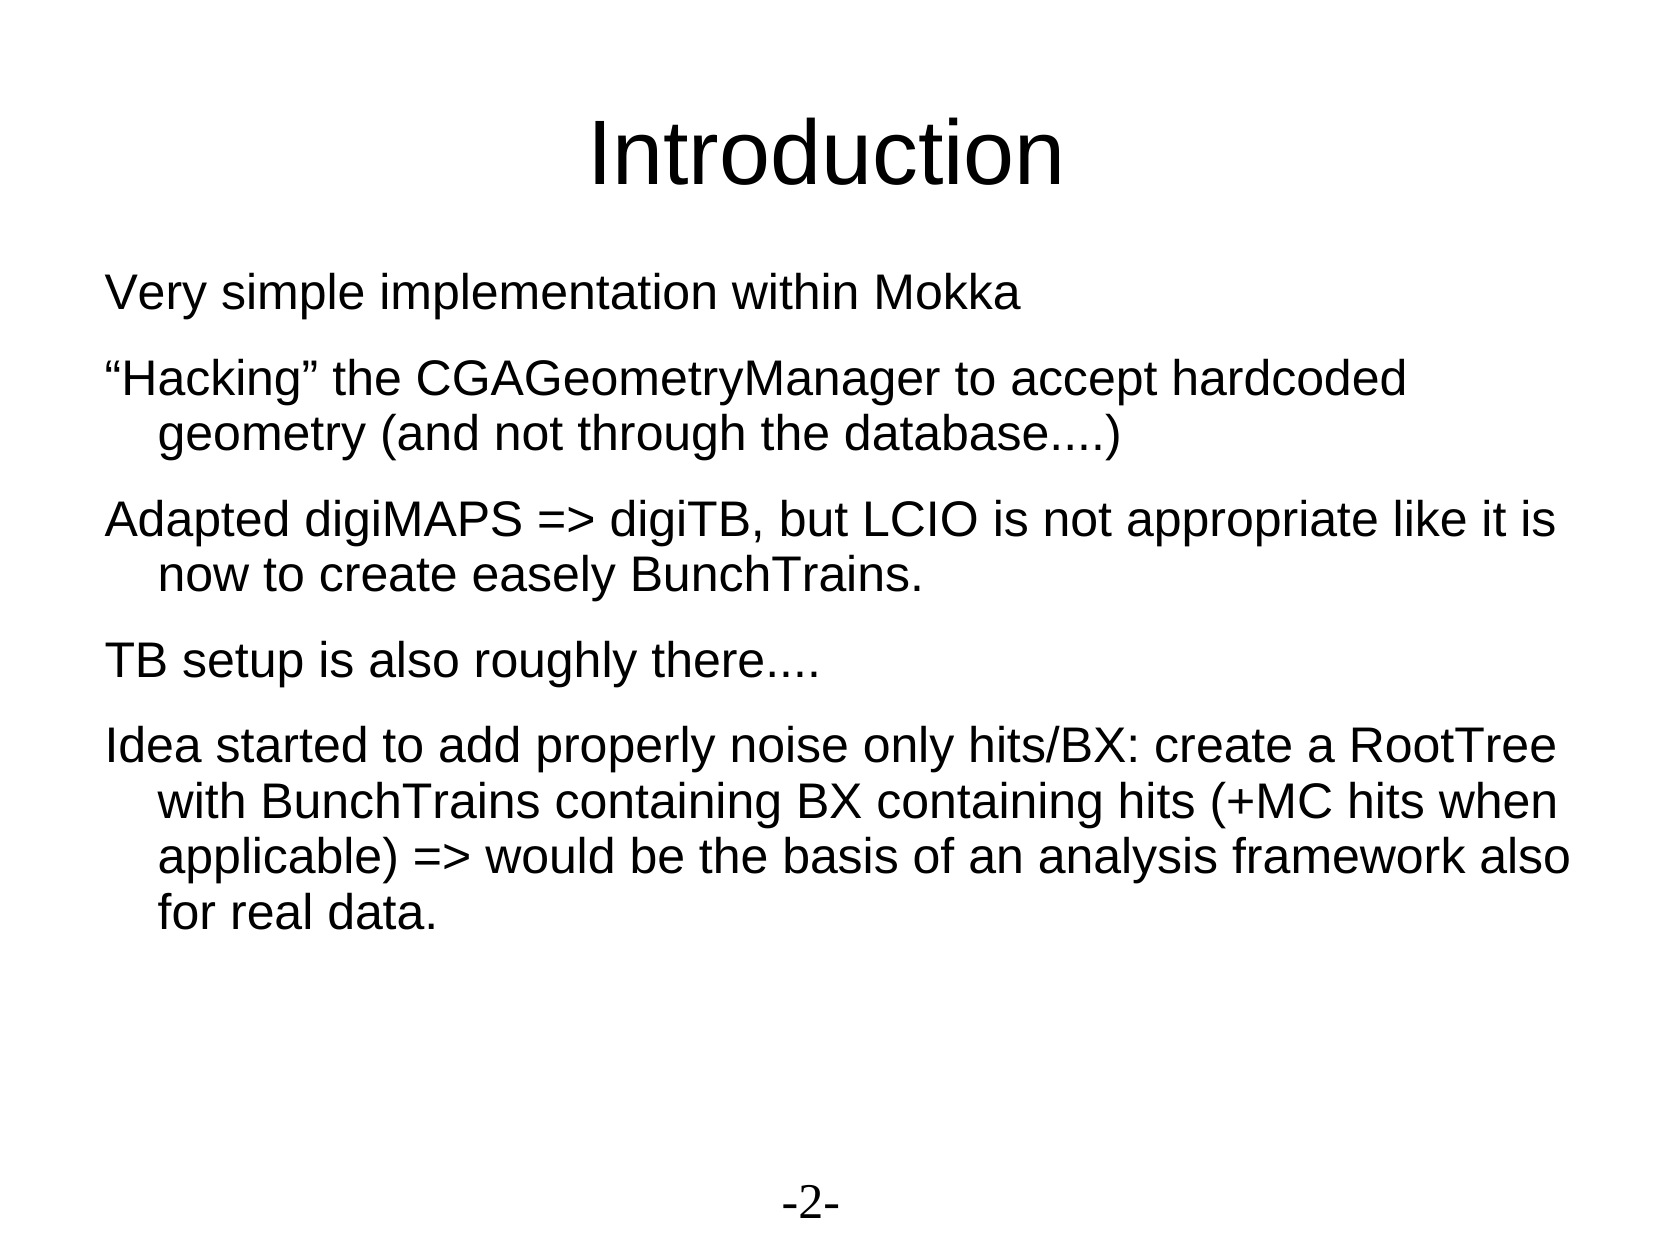

# Introduction
Very simple implementation within Mokka
“Hacking” the CGAGeometryManager to accept hardcoded geometry (and not through the database....)
Adapted digiMAPS => digiTB, but LCIO is not appropriate like it is now to create easely BunchTrains.
TB setup is also roughly there....
Idea started to add properly noise only hits/BX: create a RootTree with BunchTrains containing BX containing hits (+MC hits when applicable) => would be the basis of an analysis framework also for real data.
2